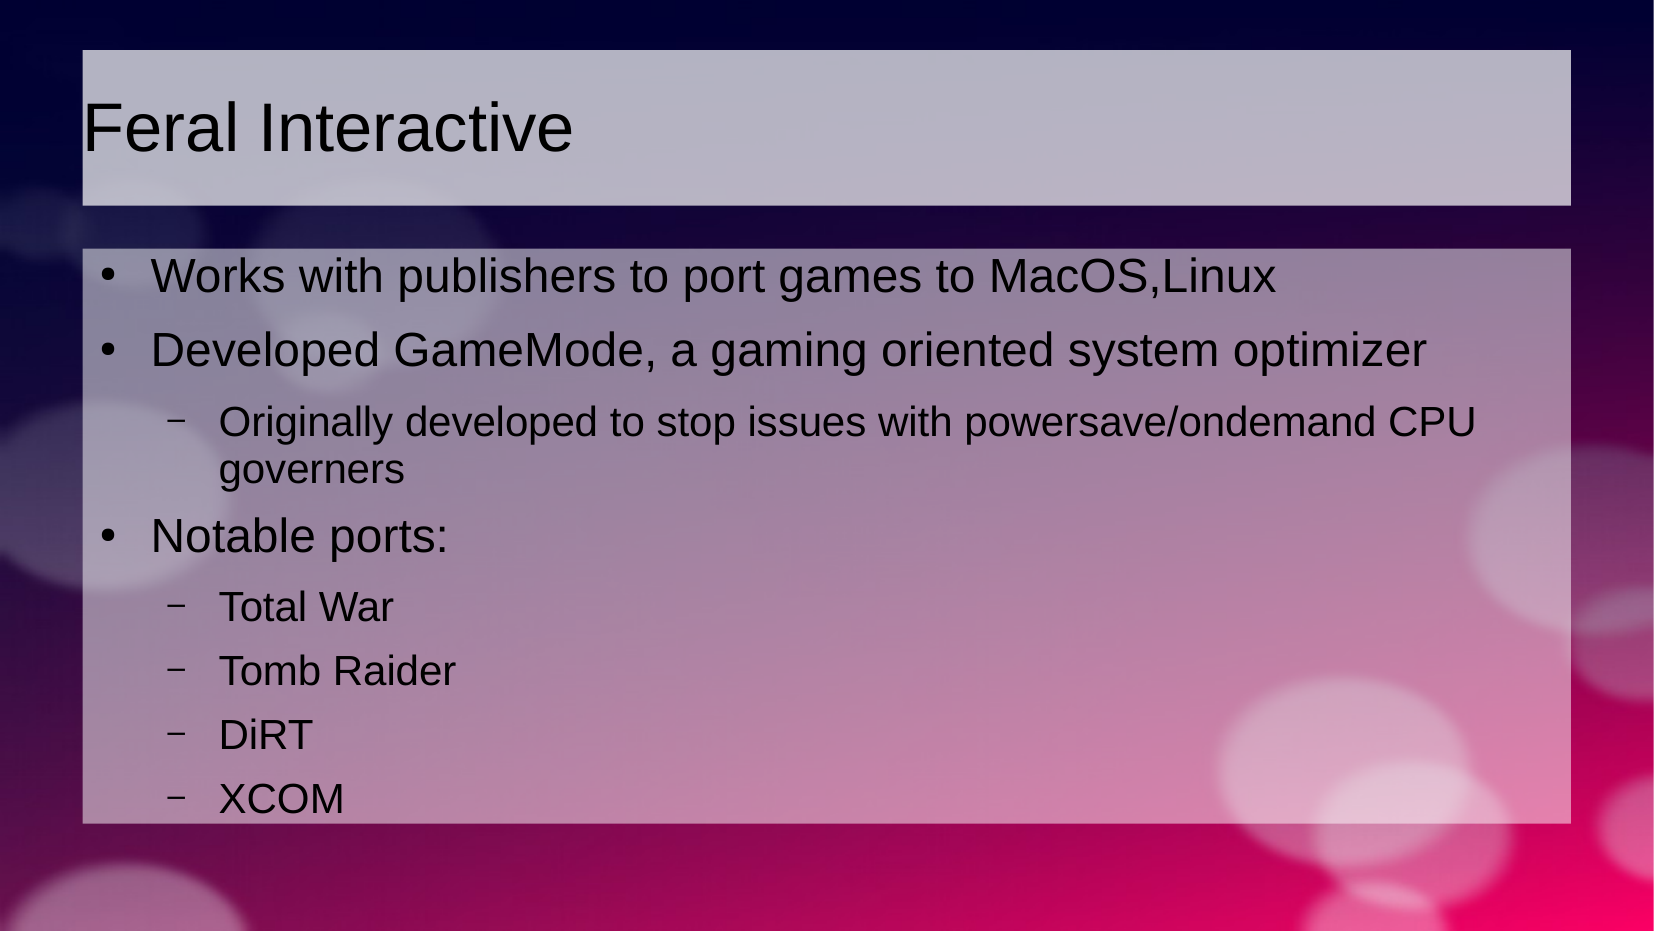

# Feral Interactive
Works with publishers to port games to MacOS,Linux
Developed GameMode, a gaming oriented system optimizer
Originally developed to stop issues with powersave/ondemand CPU governers
Notable ports:
Total War
Tomb Raider
DiRT
XCOM